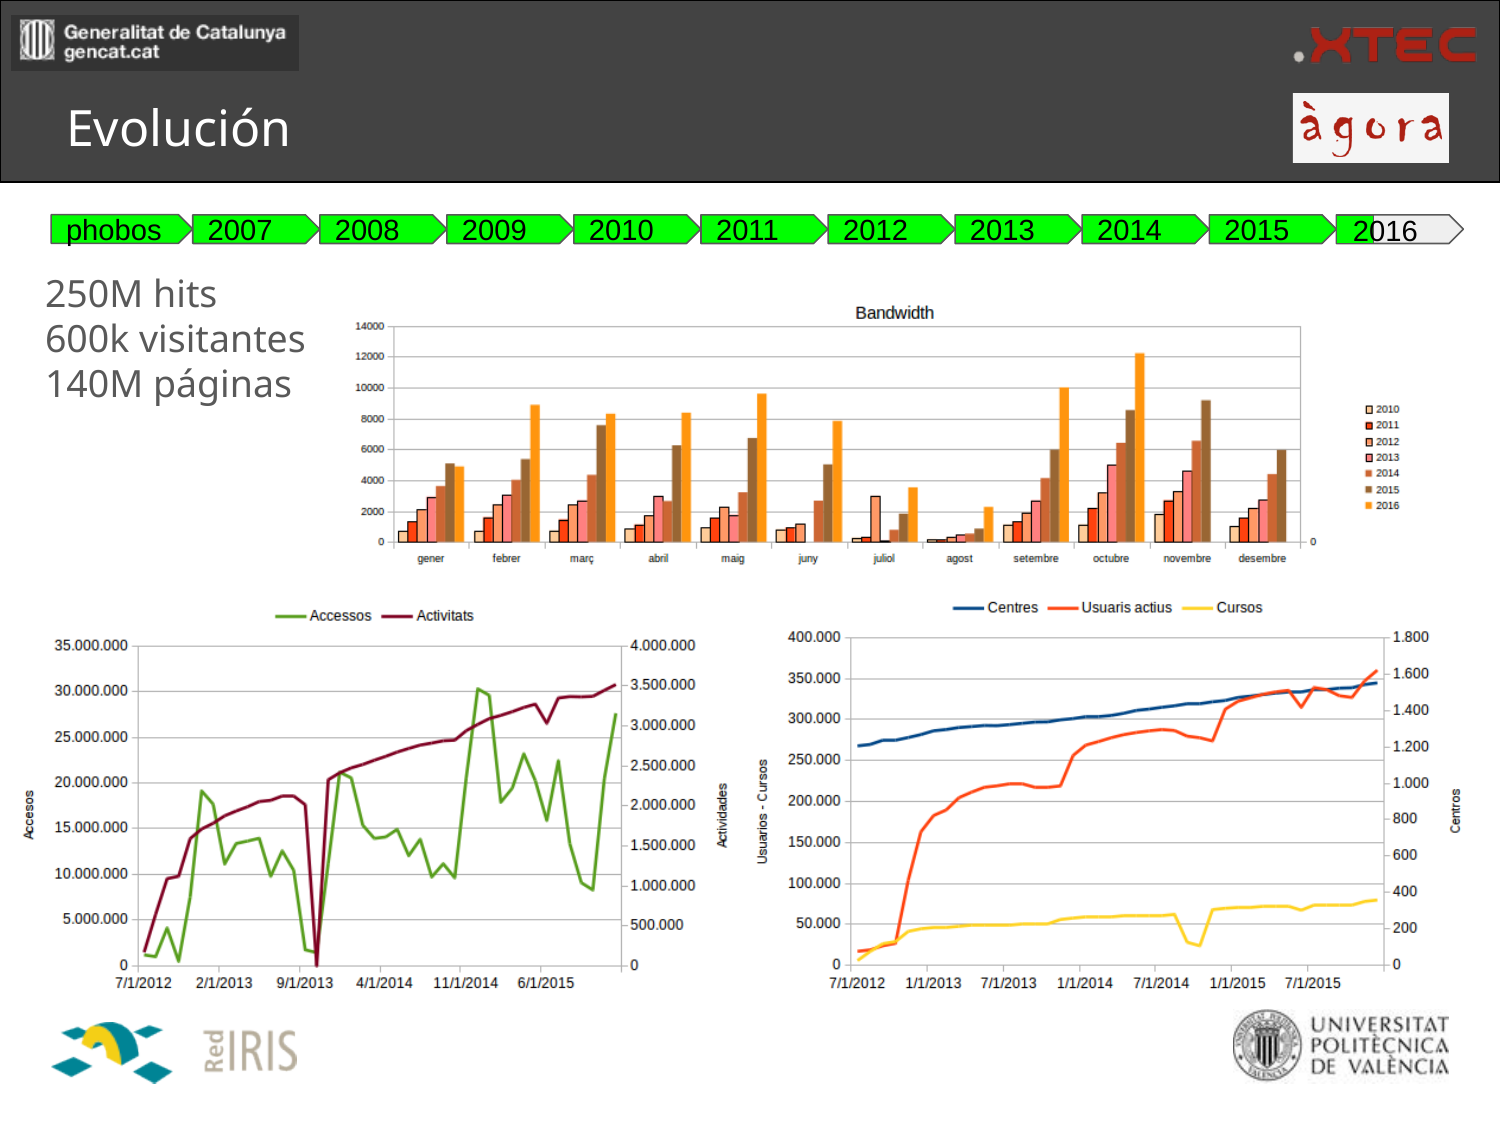

# Evolución
2016
phobos
2007
2008
2009
2010
2011
2012
2013
2014
2015
250M hits
600k visitantes
140M páginas